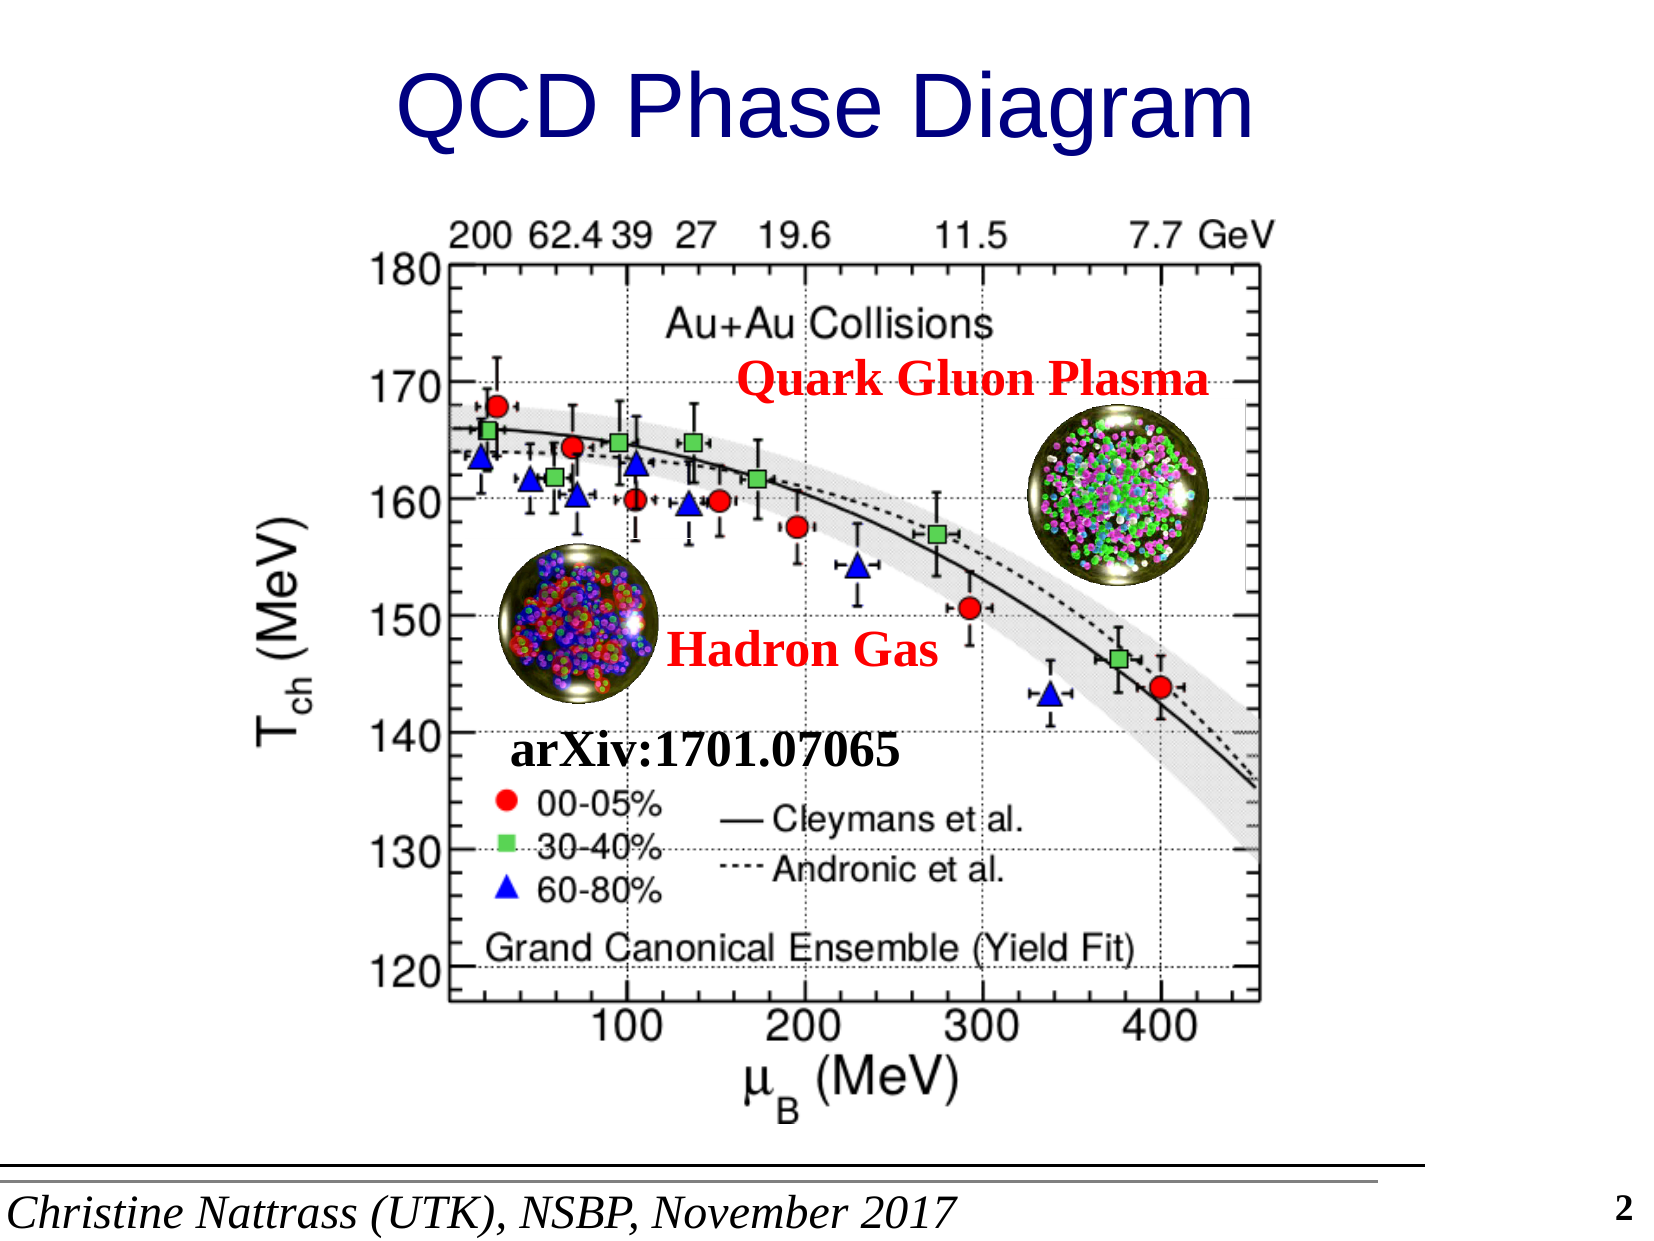

# QCD Phase Diagram
Quark Gluon Plasma
Hadron Gas
arXiv:1701.07065